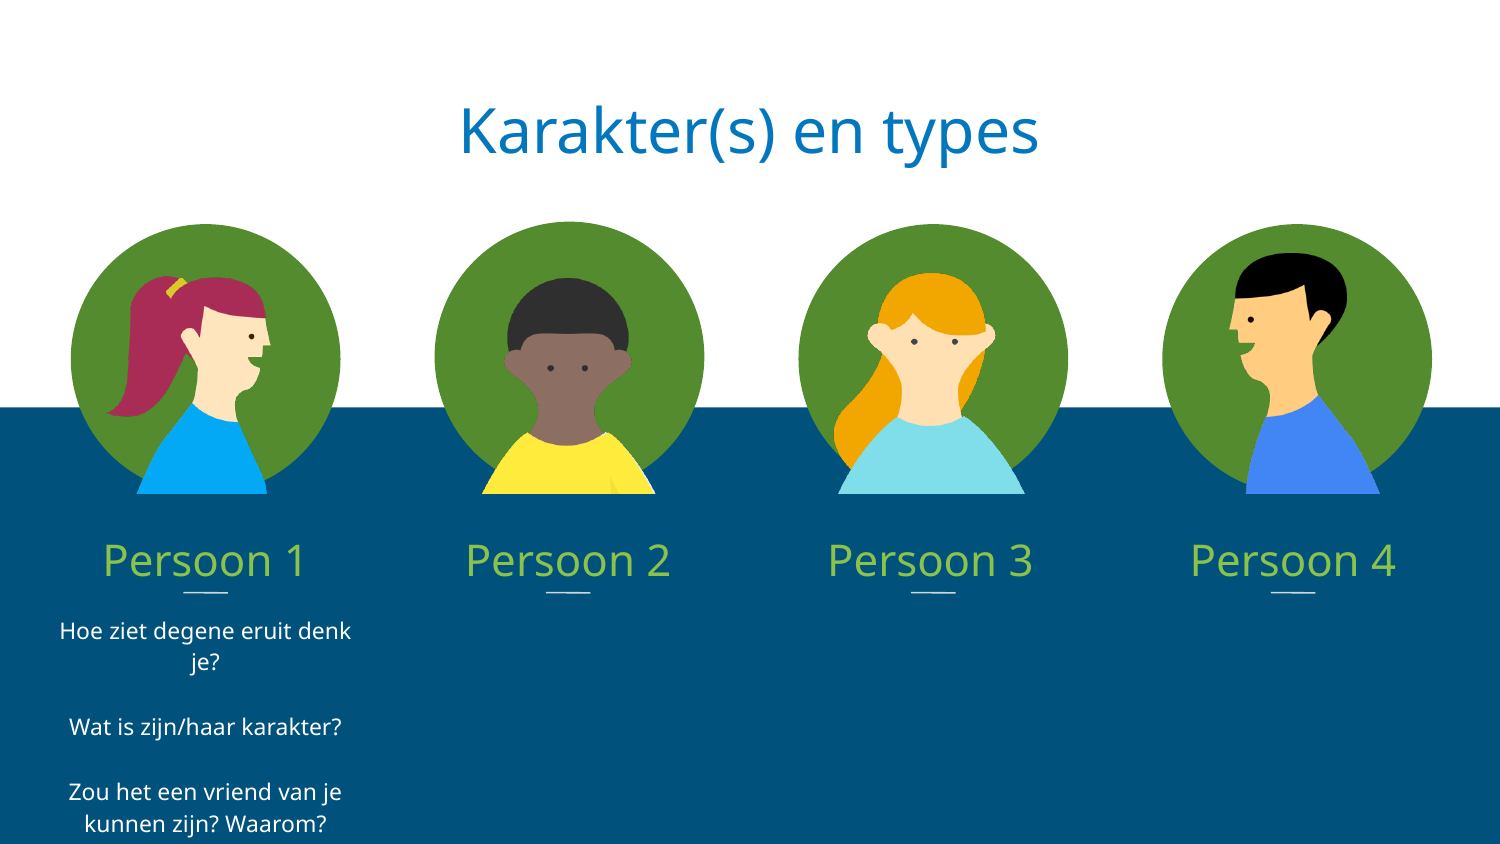

# Karakter(s) en types
Persoon 1
Persoon 2
Persoon 3
Persoon 4
Hoe ziet degene eruit denk je?
Wat is zijn/haar karakter?
Zou het een vriend van je kunnen zijn? Waarom?